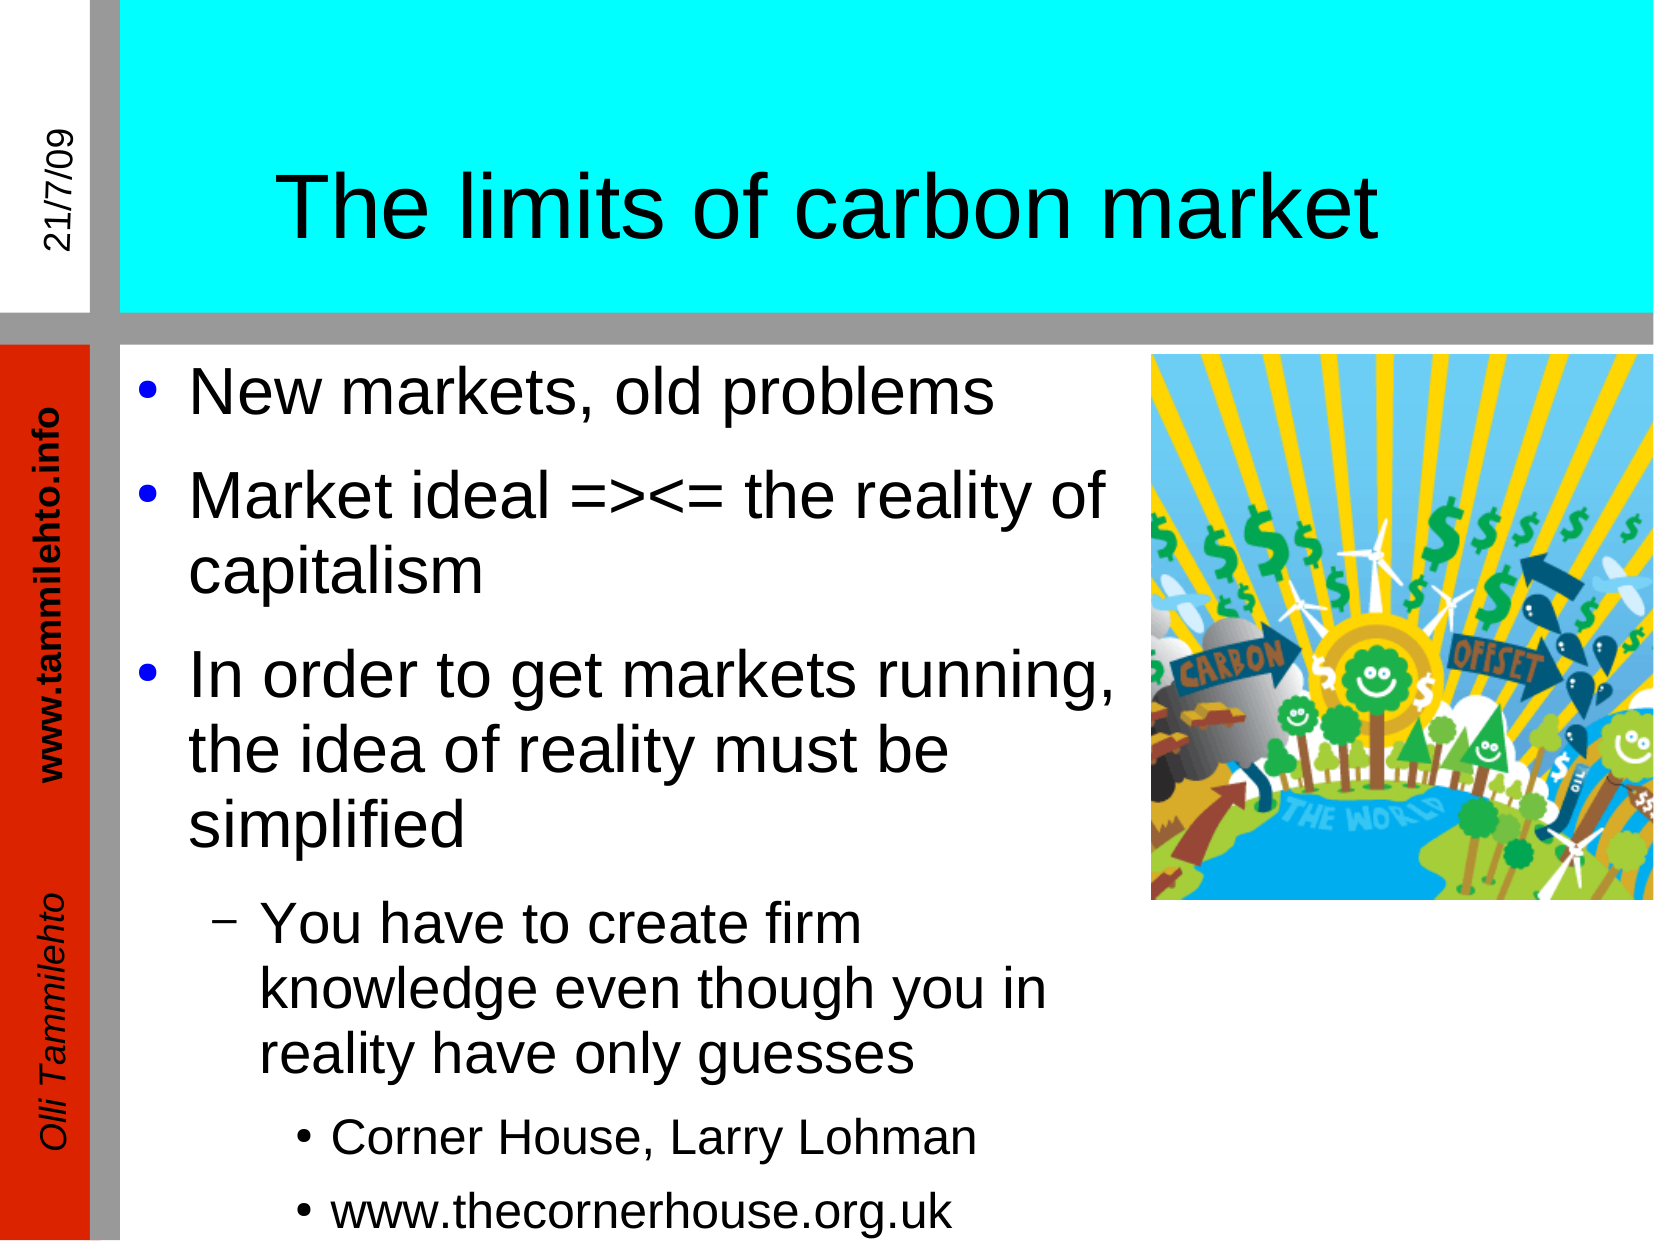

# The limits of carbon market
New markets, old problems
Market ideal =><= the reality of capitalism
In order to get markets running, the idea of reality must be simplified
You have to create firm knowledge even though you in reality have only guesses
Corner House, Larry Lohman
www.thecornerhouse.org.uk